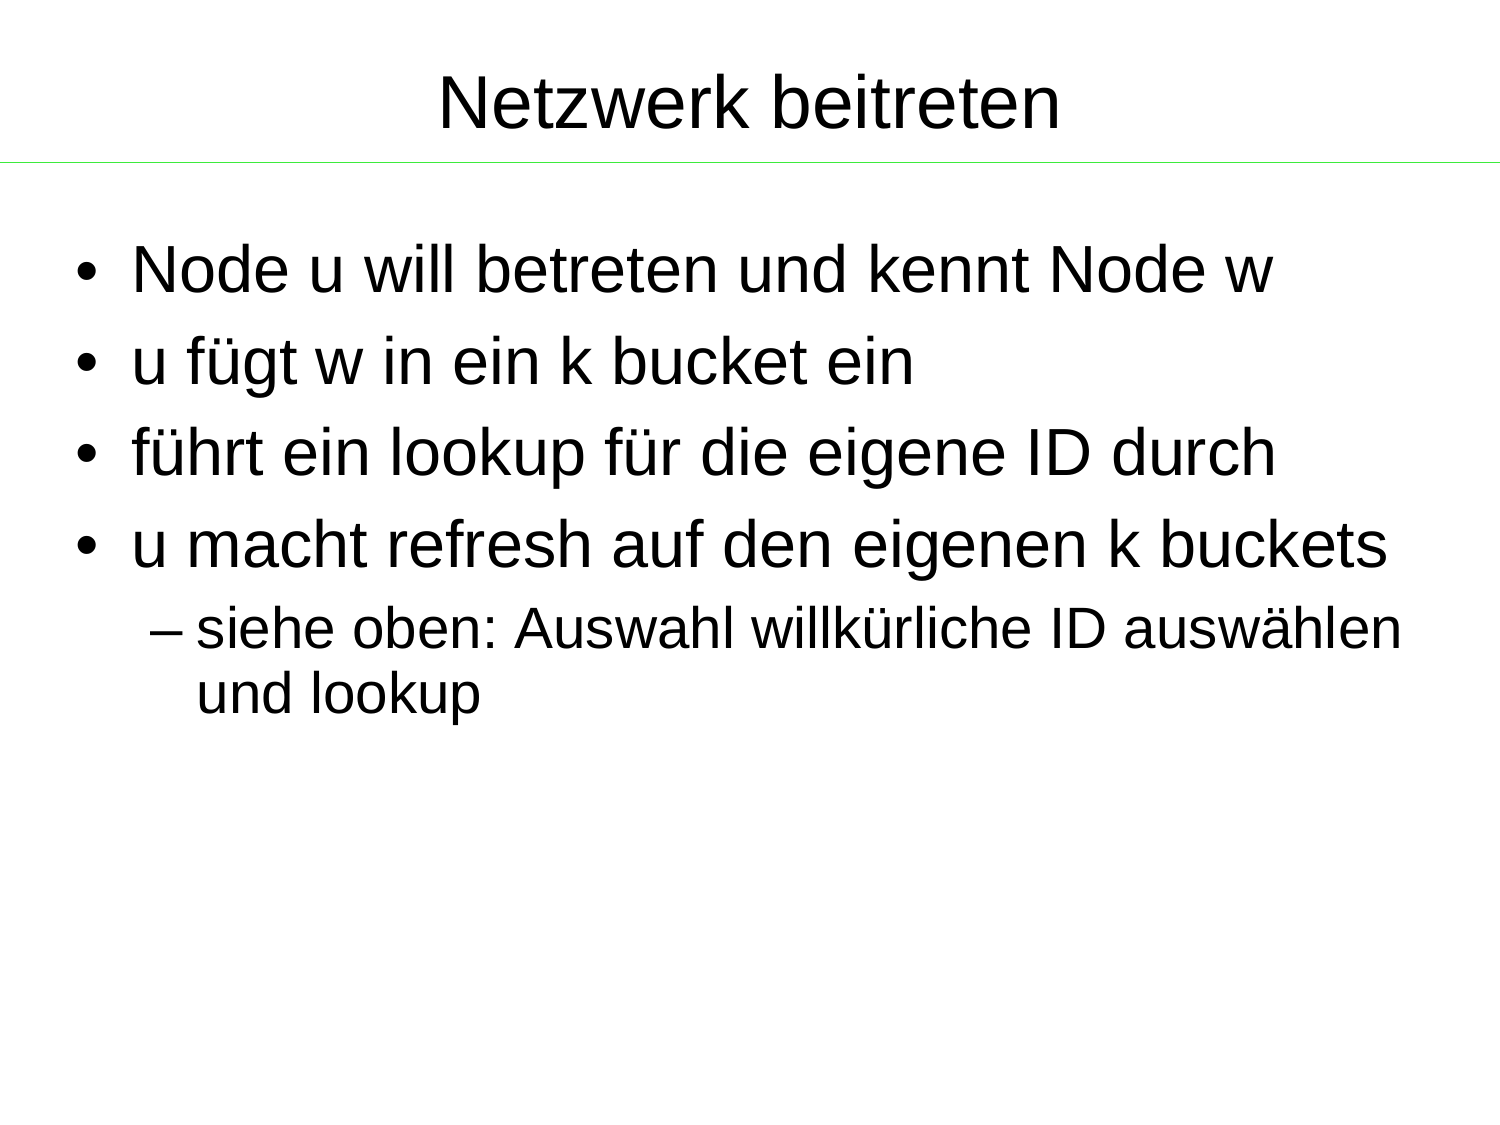

# Netzwerk beitreten
Node u will betreten und kennt Node w
u fügt w in ein k bucket ein
führt ein lookup für die eigene ID durch
u macht refresh auf den eigenen k buckets
siehe oben: Auswahl willkürliche ID auswählen und lookup